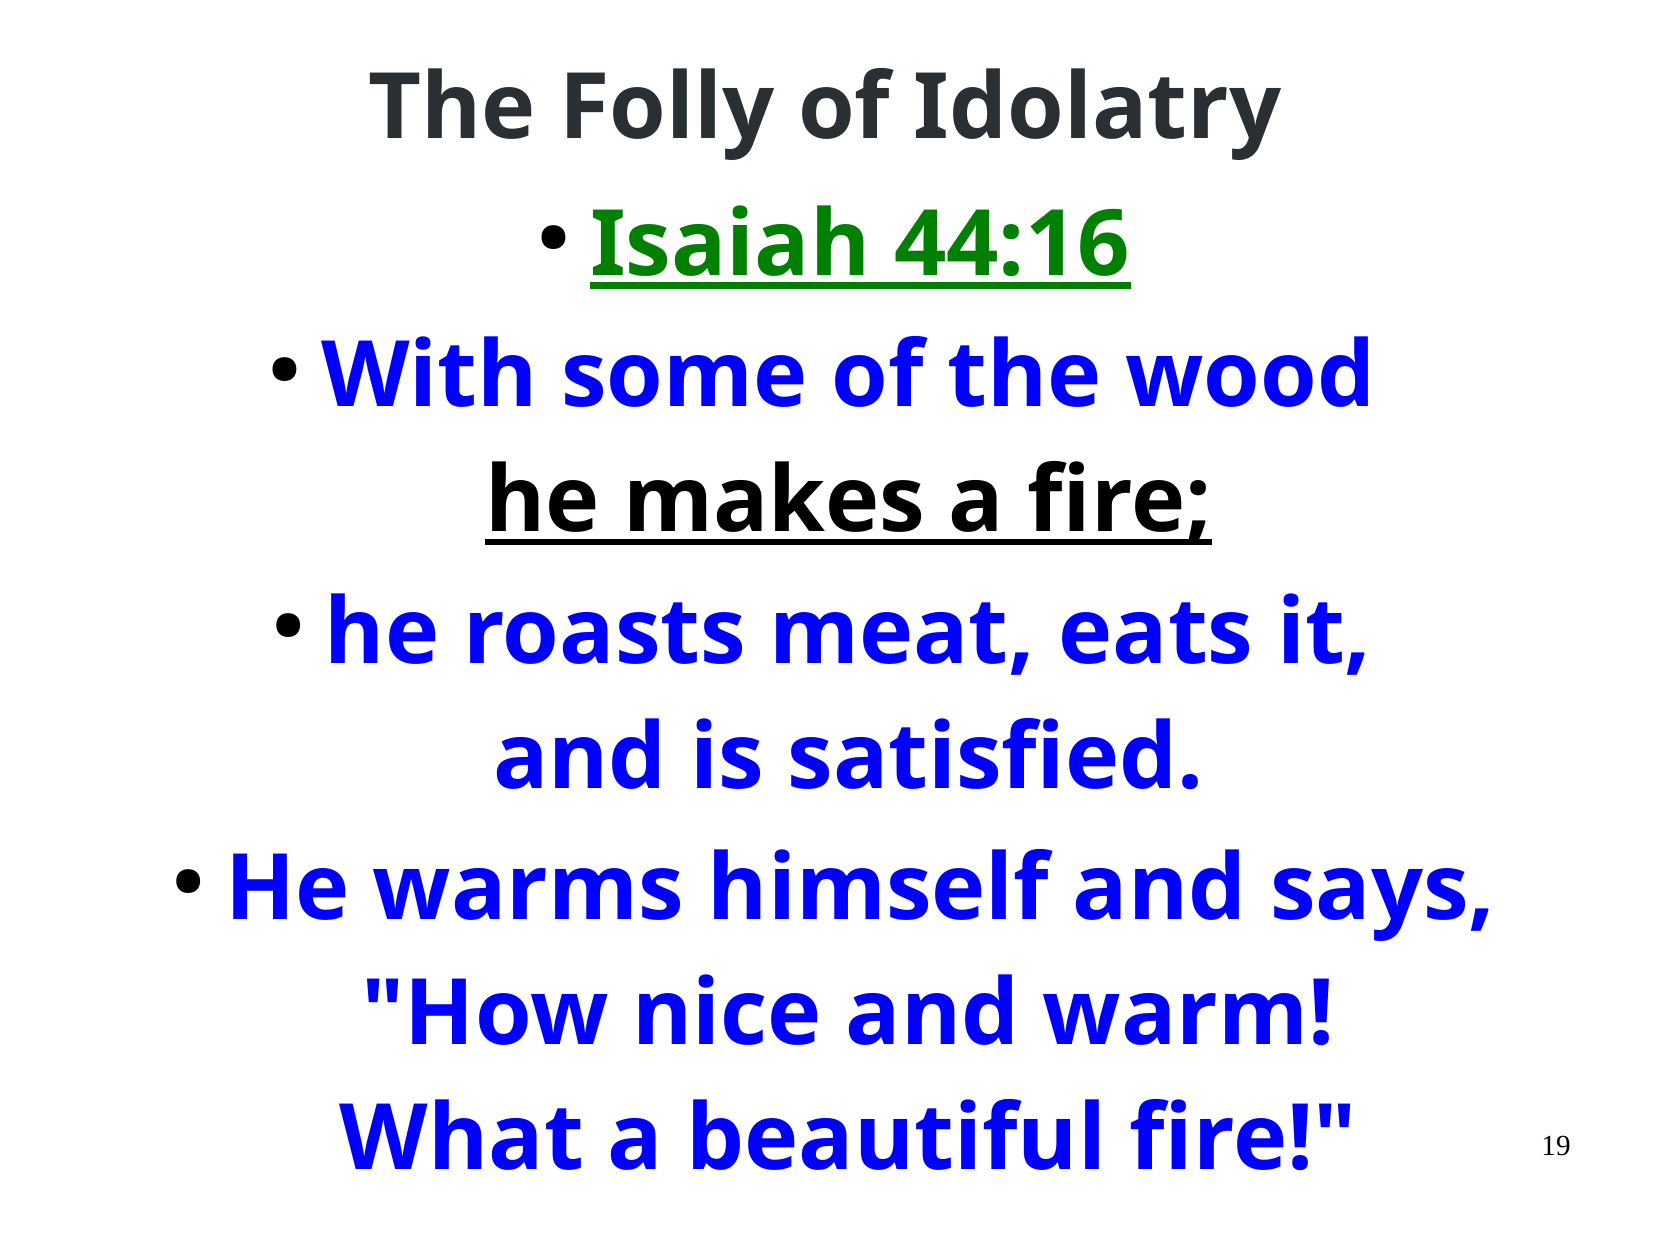

# The Folly of Idolatry
Isaiah 44:16
With some of the wood
he makes a fire;
he roasts meat, eats it,
and is satisfied.
He warms himself and says, "How nice and warm!
What a beautiful fire!"
19